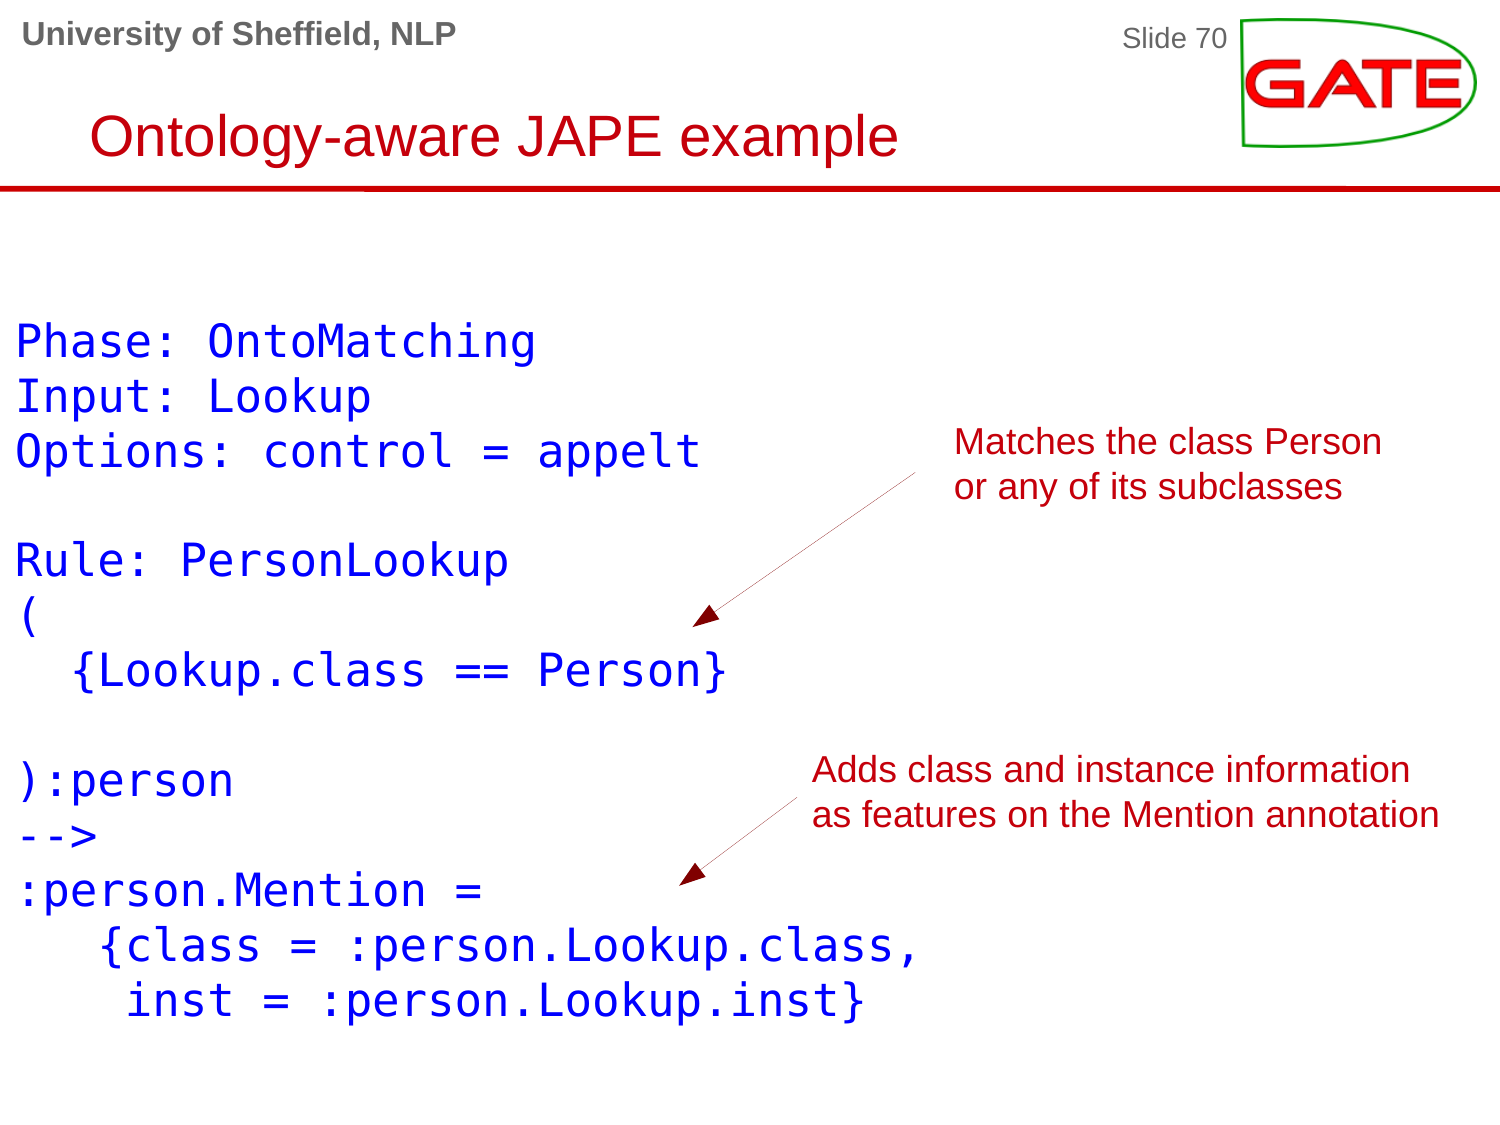

70
# Ontology-aware JAPE example
Phase: OntoMatching
Input: Lookup
Options: control = appelt
Rule: PersonLookup
(
 {Lookup.class == Person}
):person
-->
:person.Mention =
 {class = :person.Lookup.class,
 inst = :person.Lookup.inst}
Matches the class Person or any of its subclasses
Adds class and instance information as features on the Mention annotation